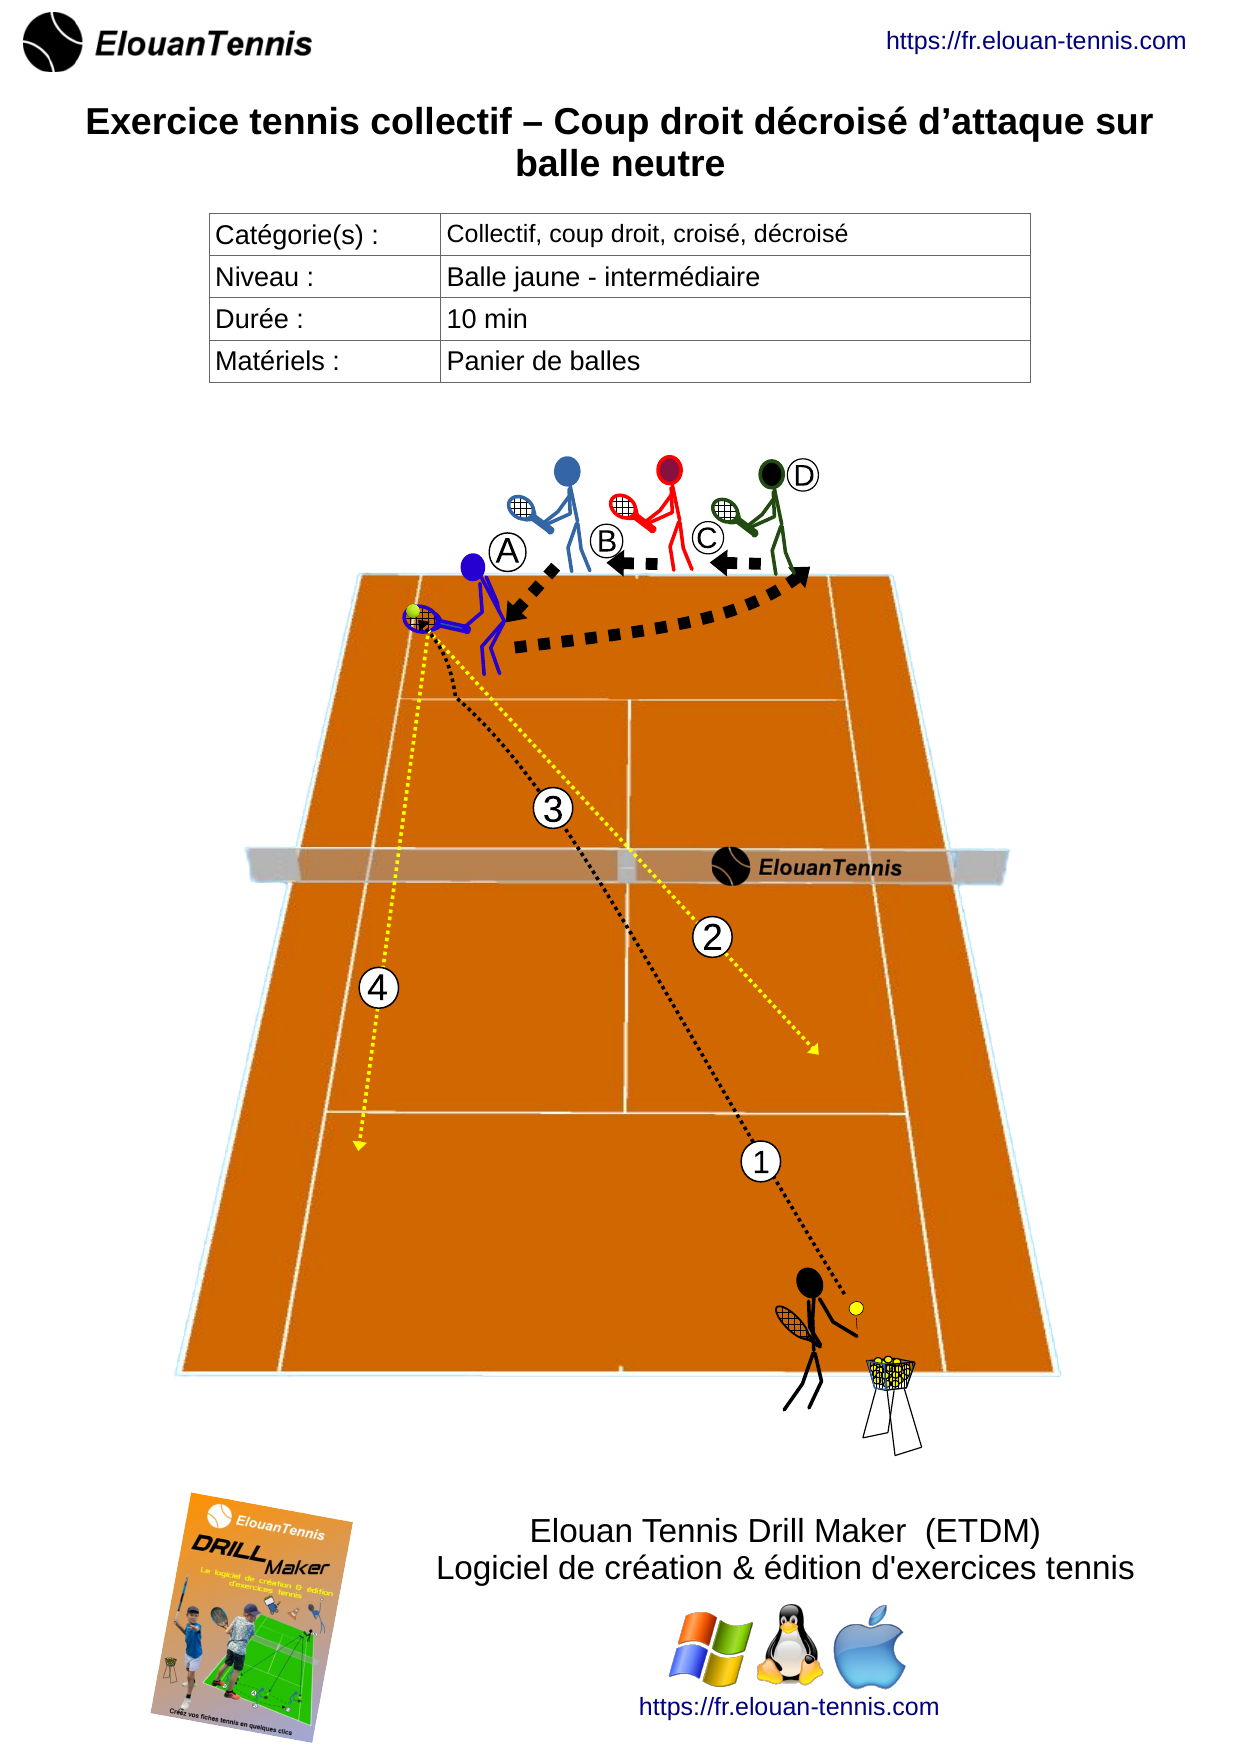

https://fr.elouan-tennis.com
# Exercice tennis collectif – Coup droit décroisé d’attaque sur balle neutre
| Catégorie(s) : | Collectif, coup droit, croisé, décroisé |
| --- | --- |
| Niveau : | Balle jaune - intermédiaire |
| Durée : | 10 min |
| Matériels : | Panier de balles |
Elouan Tennis Drill Maker (ETDM)
Logiciel de création & édition d'exercices tennis
https://fr.elouan-tennis.com